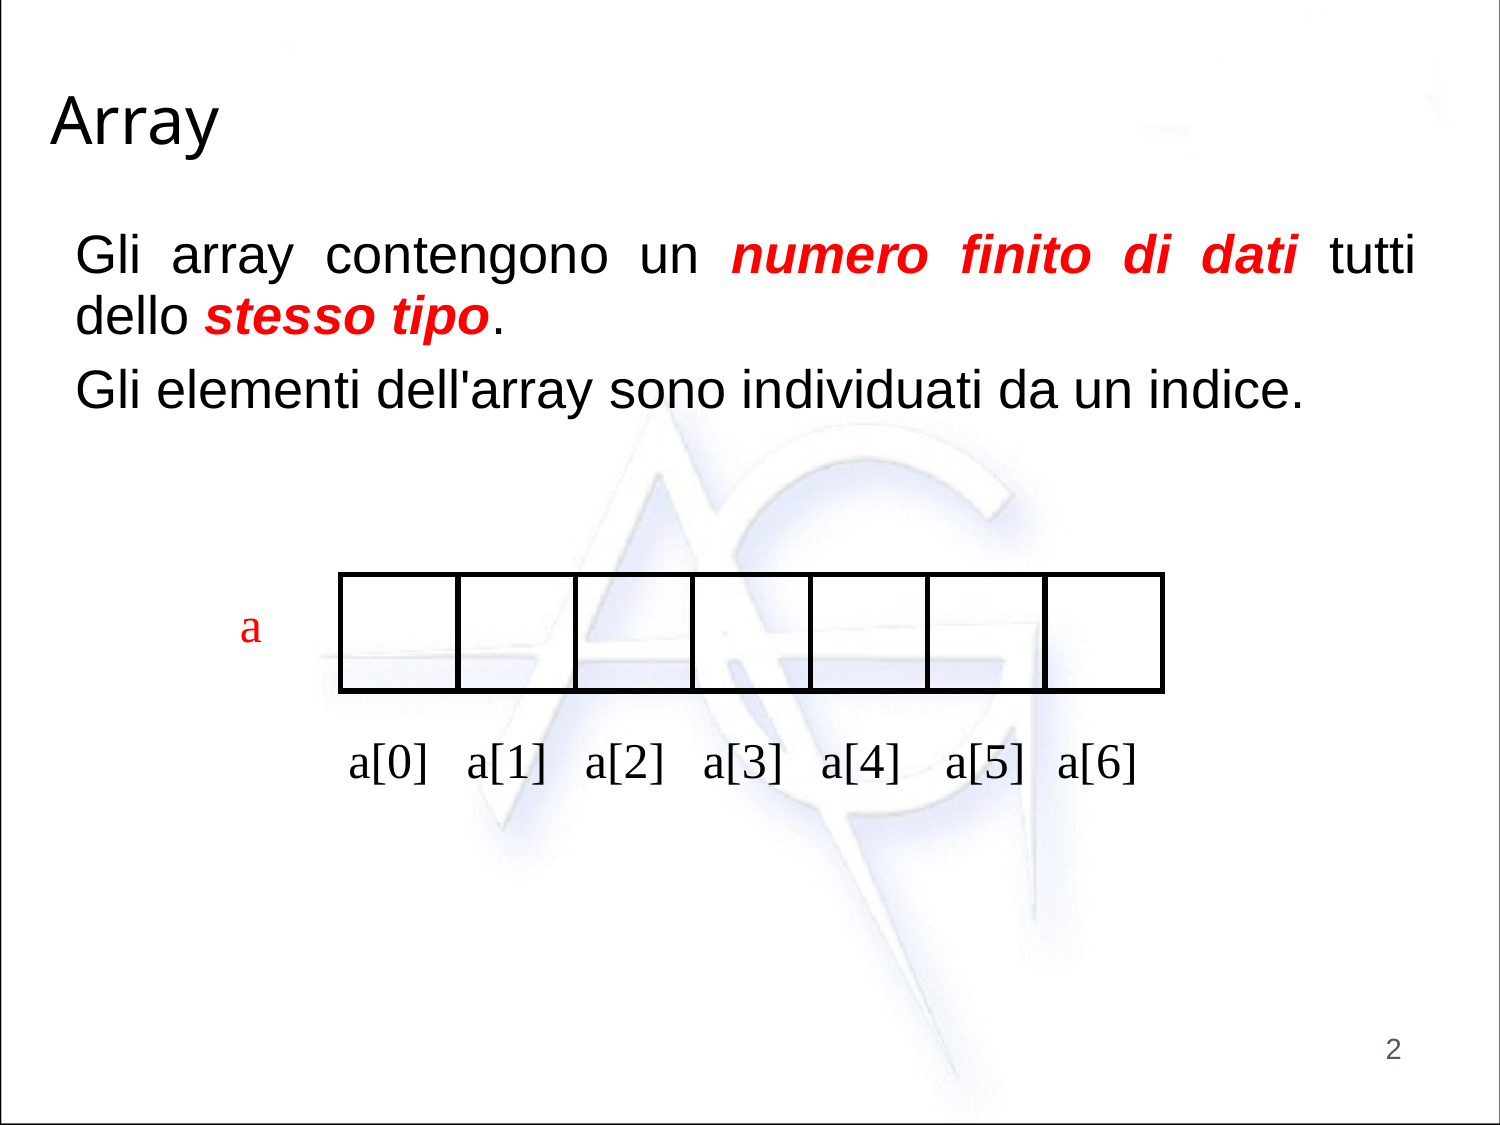

# Array
Gli array contengono un numero finito di dati tutti dello stesso tipo.
Gli elementi dell'array sono individuati da un indice.
| | | | | | | |
| --- | --- | --- | --- | --- | --- | --- |
a
a[0]
a[1]
a[2]
a[3]
a[4]
a[5]
a[6]
2